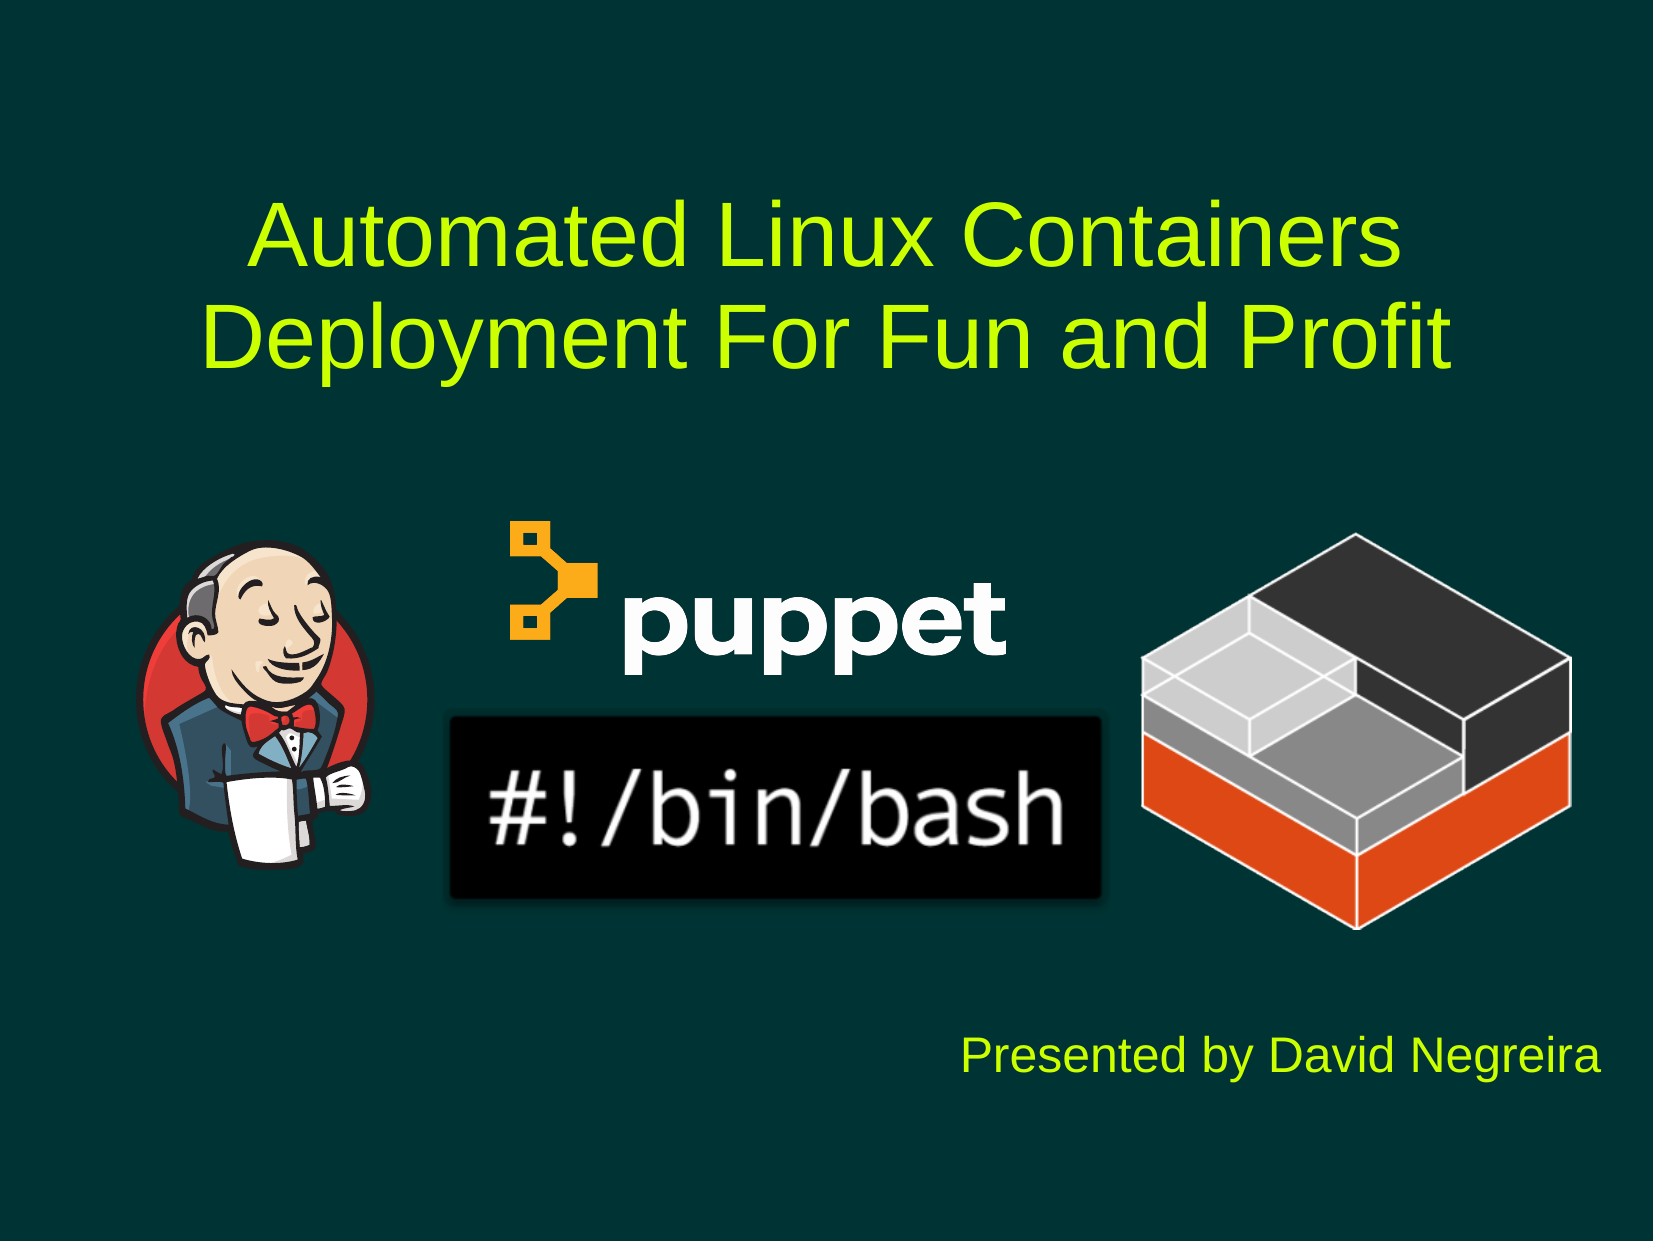

# Automated Linux Containers Deployment For Fun and Profit
Presented by David Negreira